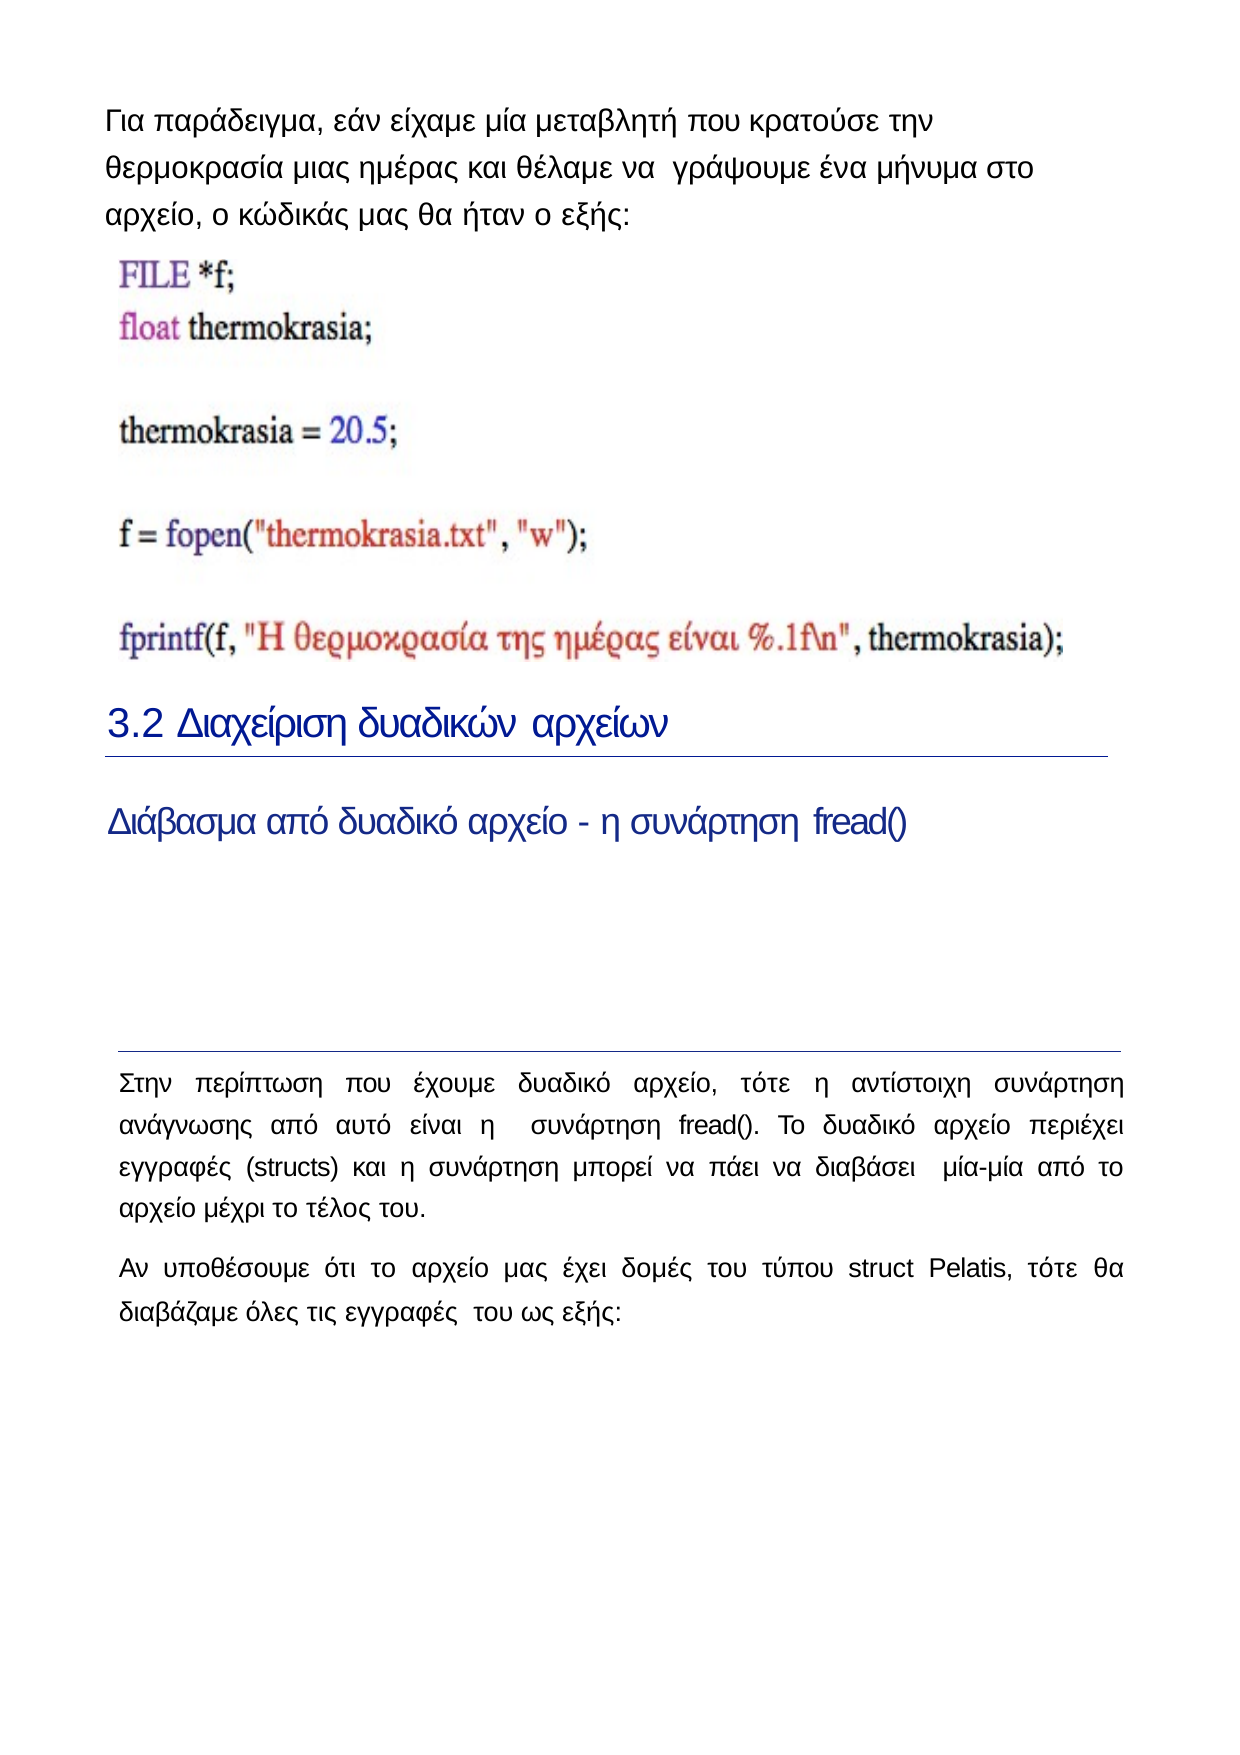

Για παράδειγμα, εάν είχαμε μία μεταβλητή που κρατούσε την θερμοκρασία μιας ημέρας και θέλαμε να γράψουμε ένα μήνυμα στο αρχείο, ο κώδικάς μας θα ήταν ο εξής:
3.2 Διαχείριση δυαδικών αρχείων
Διάβασμα από δυαδικό αρχείο - η συνάρτηση fread()
Στην περίπτωση που έχουμε δυαδικό αρχείο, τότε η αντίστοιχη συνάρτηση ανάγνωσης από αυτό είναι η συνάρτηση fread(). Το δυαδικό αρχείο περιέχει εγγραφές (structs) και η συνάρτηση μπορεί να πάει να διαβάσει μία-μία από το αρχείο μέχρι το τέλος του.
Αν υποθέσουμε ότι το αρχείο μας έχει δομές του τύπου struct Pelatis, τότε θα διαβάζαμε όλες τις εγγραφές του ως εξής: